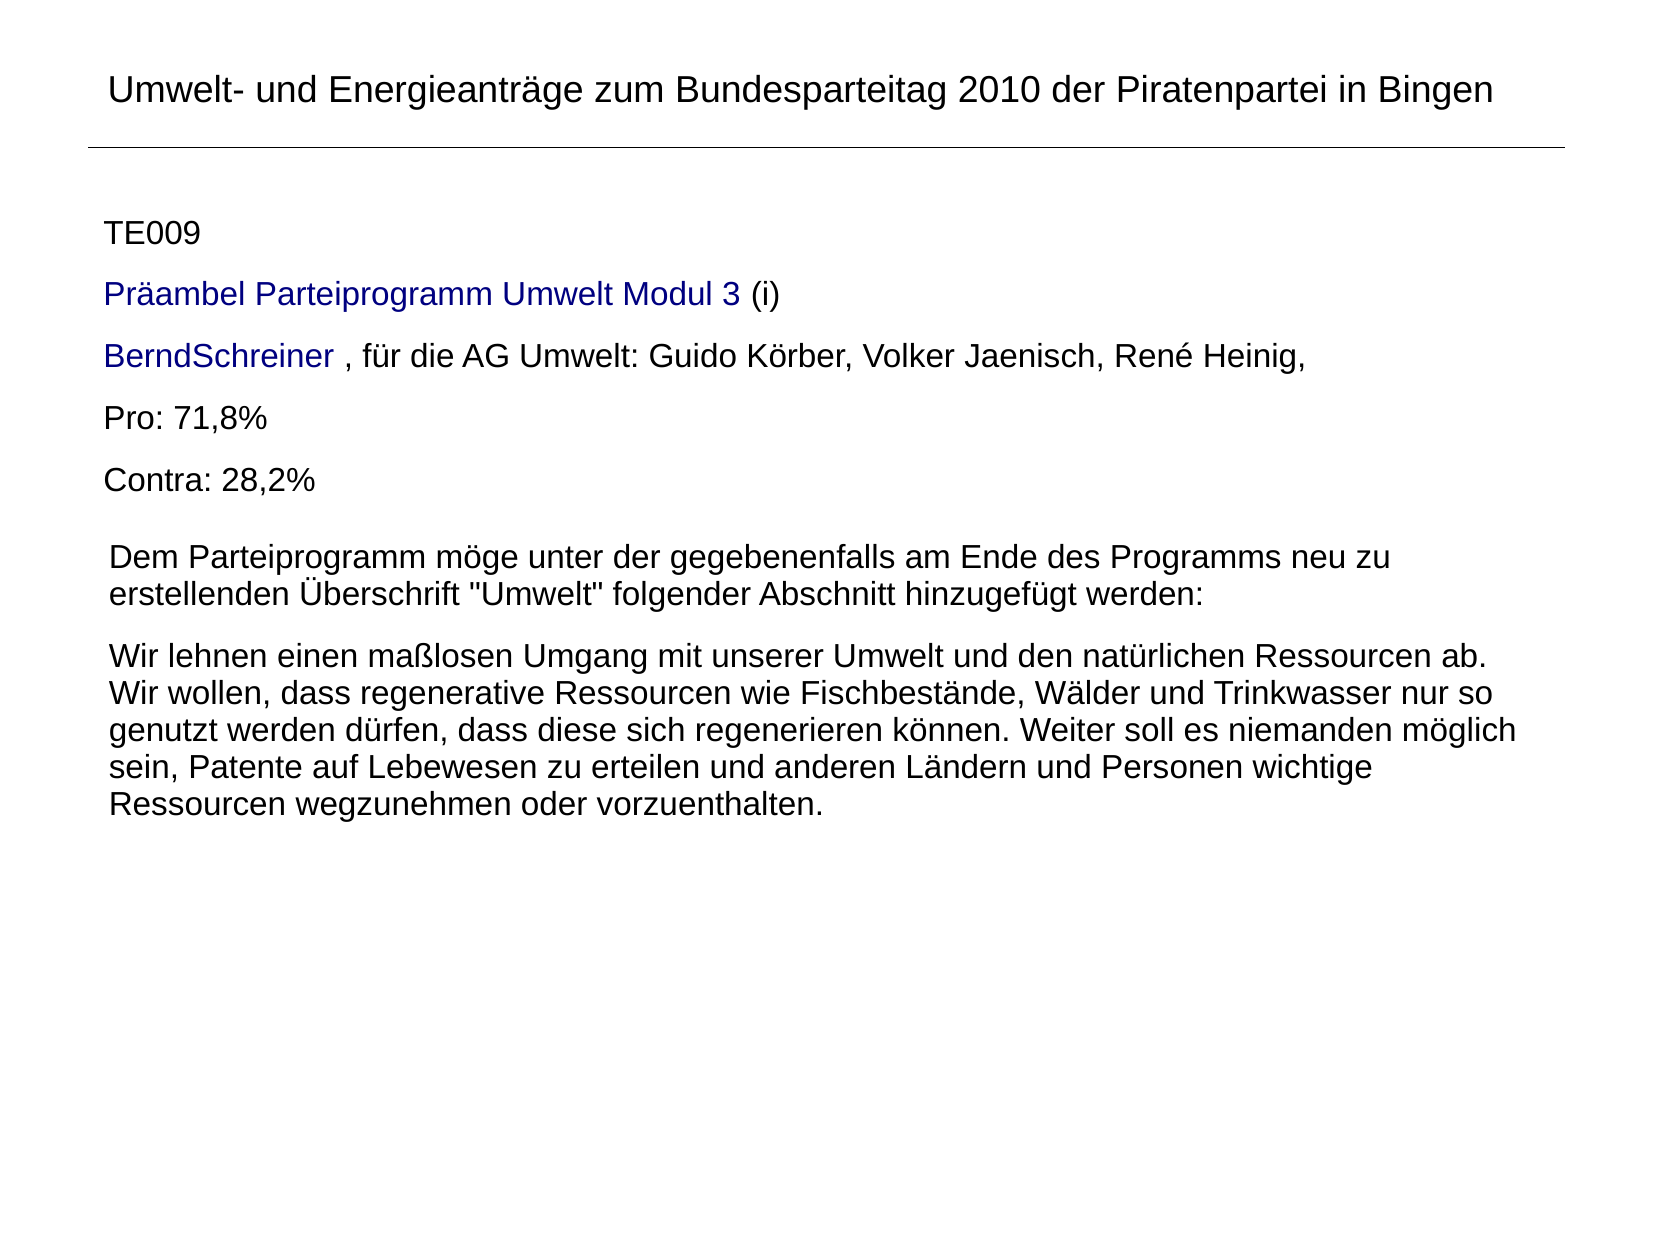

TE009
Präambel Parteiprogramm Umwelt Modul 3 (i)
BerndSchreiner , für die AG Umwelt: Guido Körber, Volker Jaenisch, René Heinig,
Pro: 71,8%
Contra: 28,2%
Dem Parteiprogramm möge unter der gegebenenfalls am Ende des Programms neu zu erstellenden Überschrift "Umwelt" folgender Abschnitt hinzugefügt werden:
Wir lehnen einen maßlosen Umgang mit unserer Umwelt und den natürlichen Ressourcen ab. Wir wollen, dass regenerative Ressourcen wie Fischbestände, Wälder und Trinkwasser nur so genutzt werden dürfen, dass diese sich regenerieren können. Weiter soll es niemanden möglich sein, Patente auf Lebewesen zu erteilen und anderen Ländern und Personen wichtige Ressourcen wegzunehmen oder vorzuenthalten.